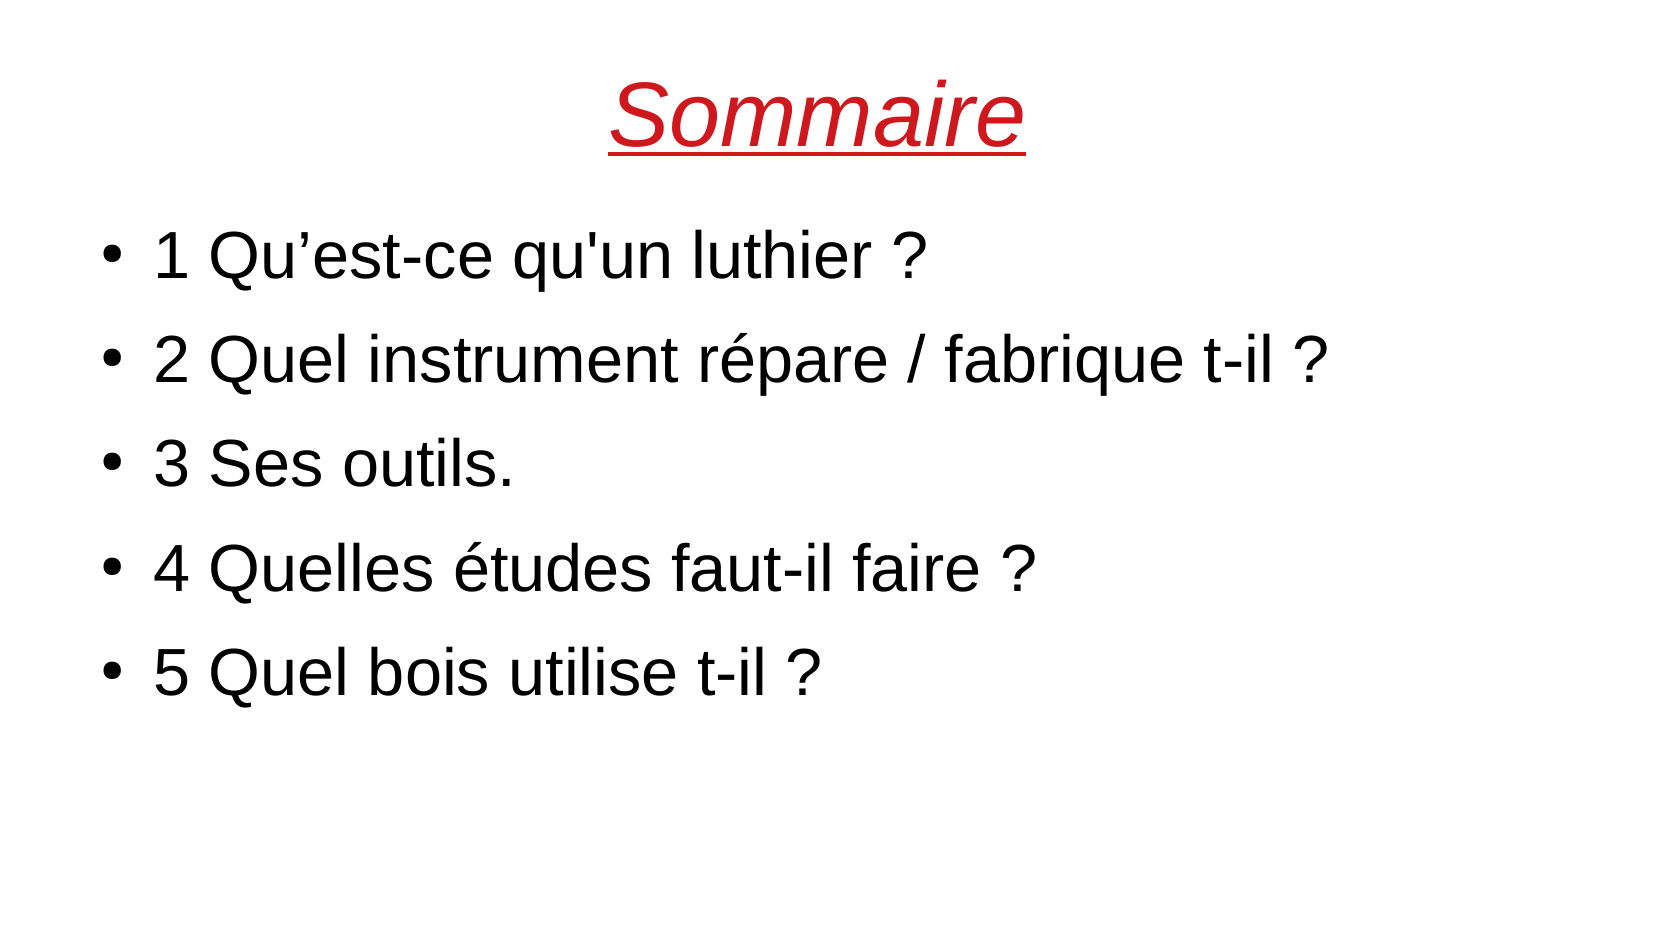

# Sommaire
1 Qu’est-ce qu'un luthier ?
2 Quel instrument répare / fabrique t-il ?
3 Ses outils.
4 Quelles études faut-il faire ?
5 Quel bois utilise t-il ?